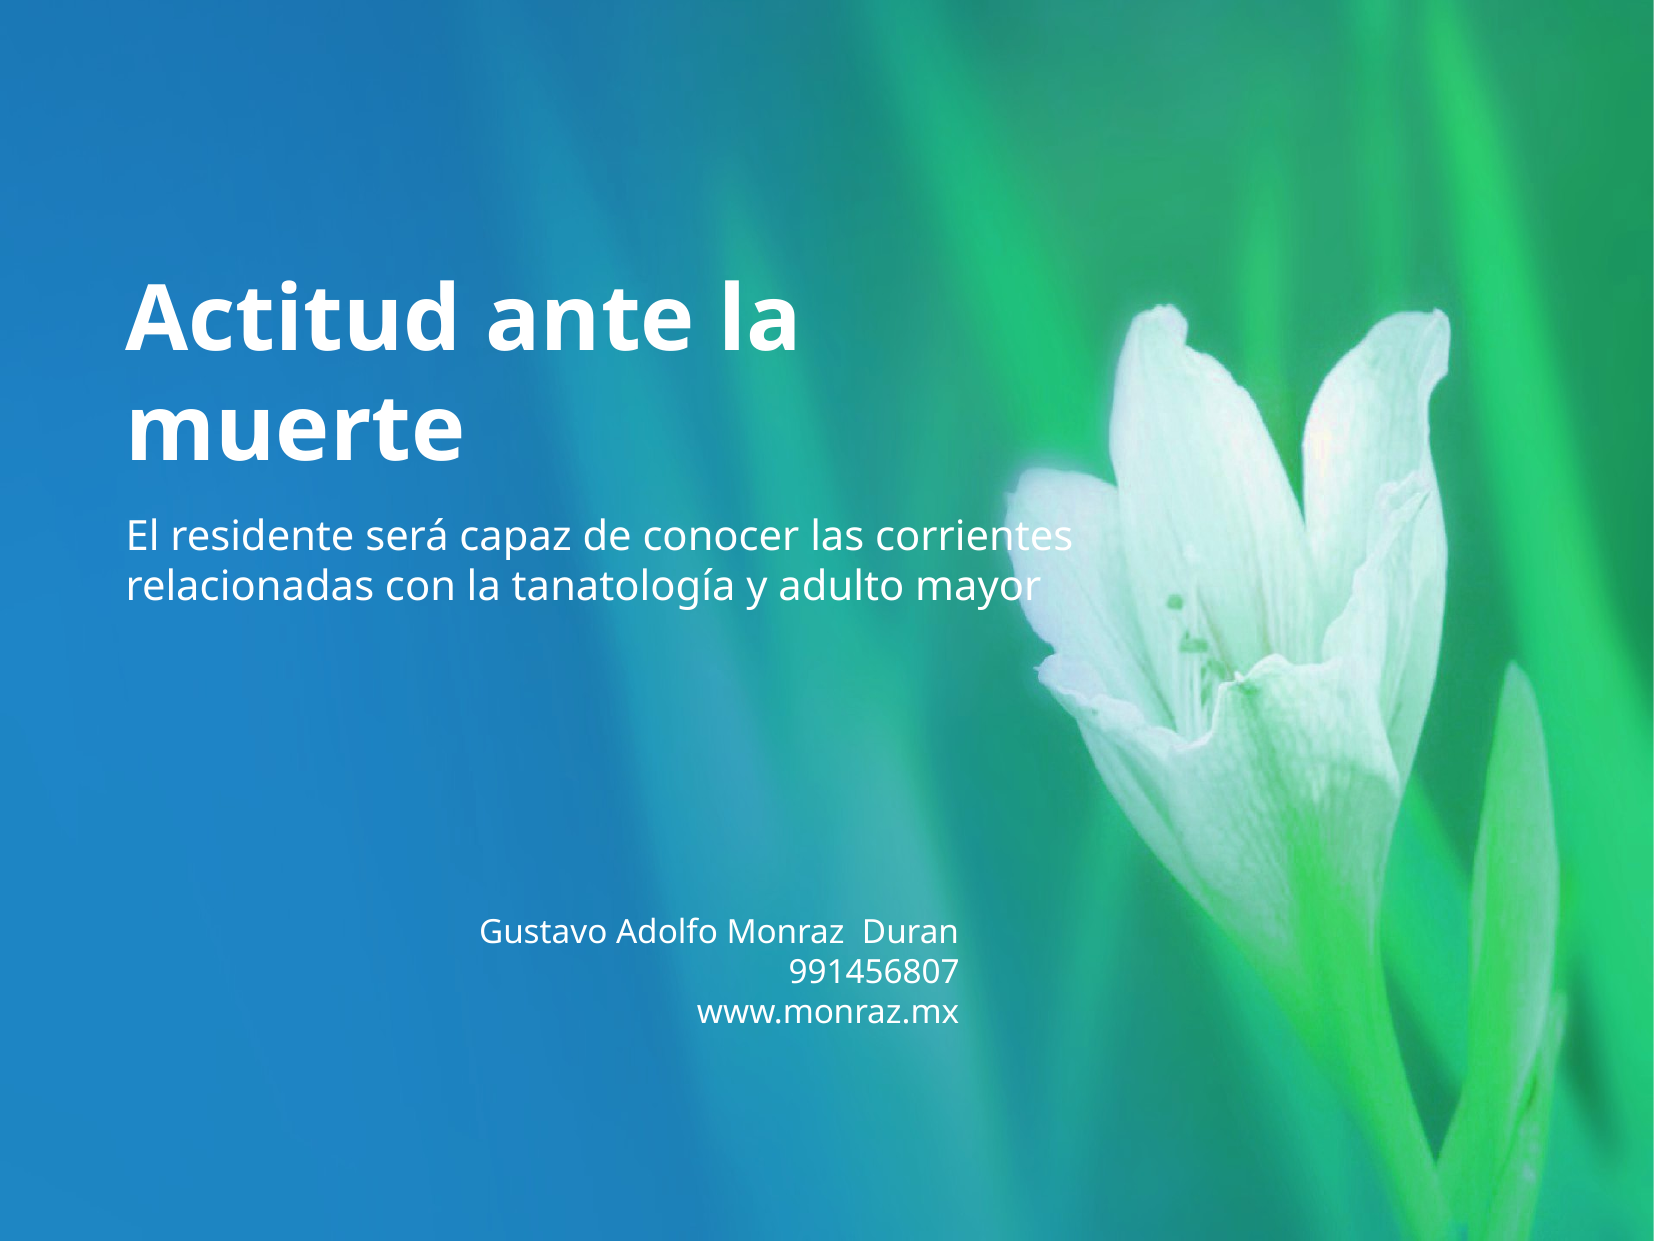

Actitud ante la muerte
El residente será capaz de conocer las corrientes relacionadas con la tanatología y adulto mayor
Gustavo Adolfo Monraz Duran
991456807
www.monraz.mx